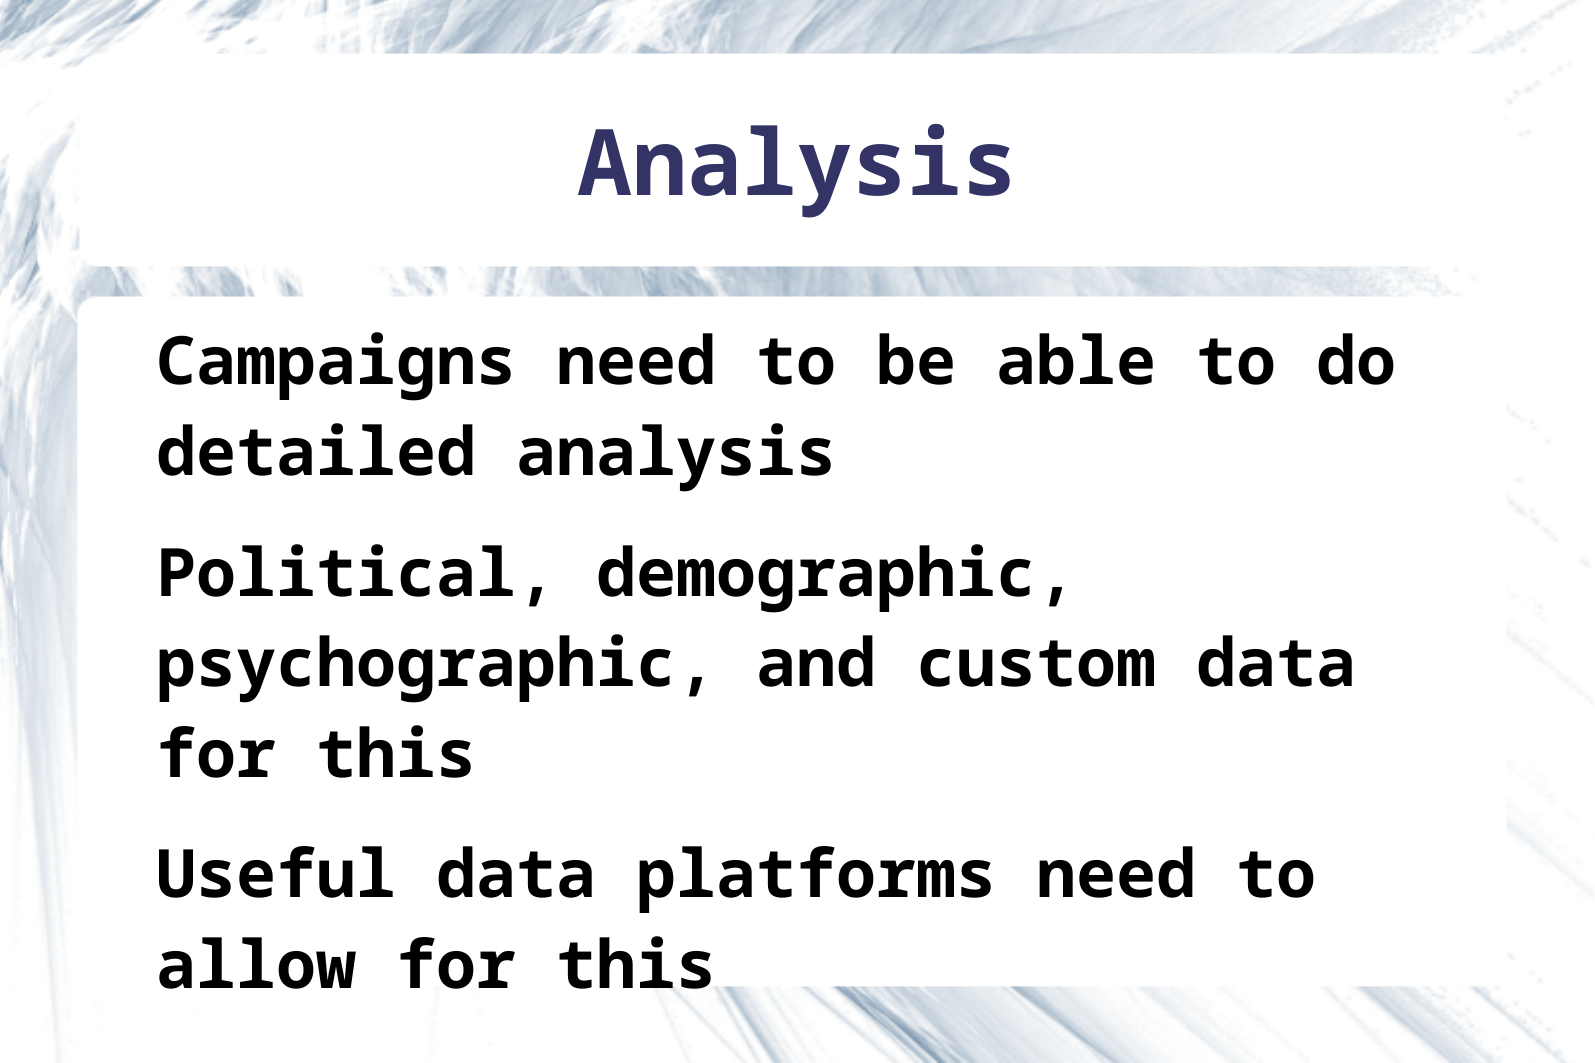

# Analysis
Campaigns need to be able to do detailed analysis
Political, demographic, psychographic, and custom data for this
Useful data platforms need to allow for this